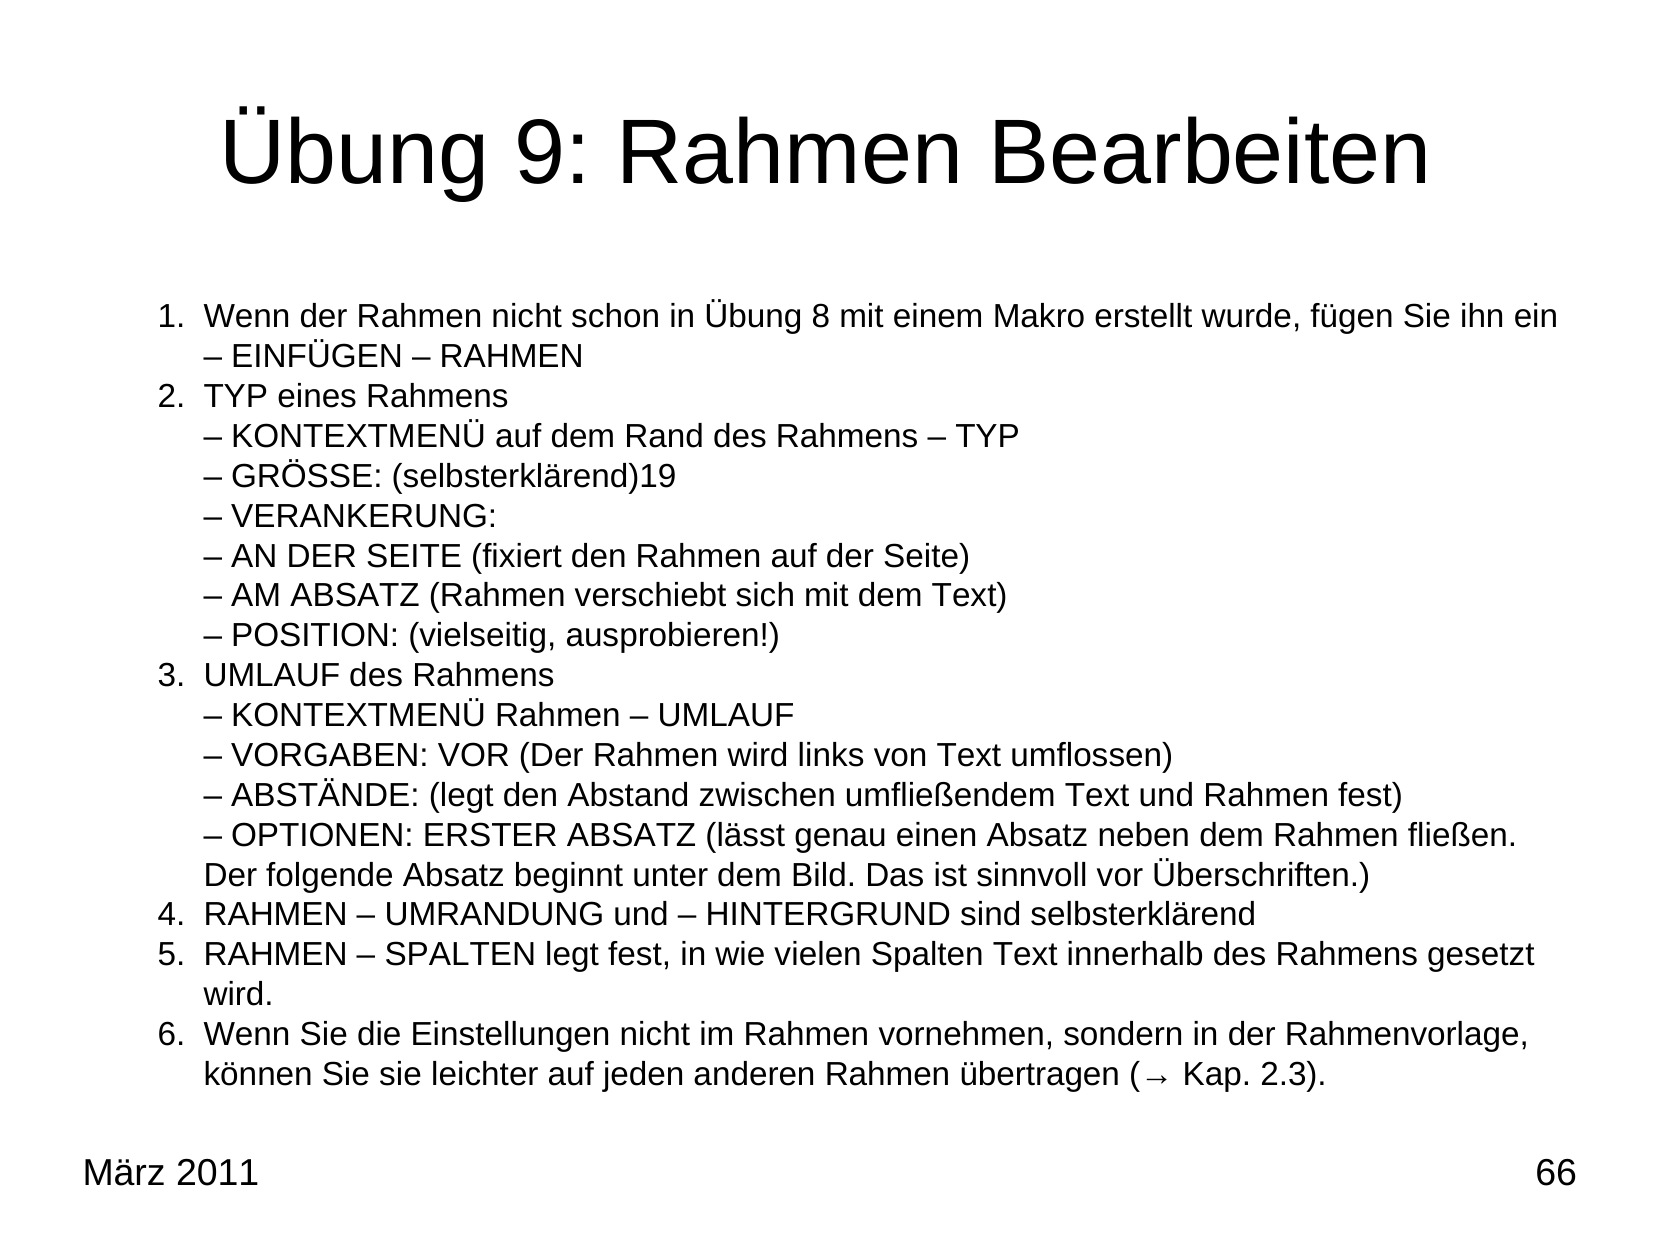

# Übung 9: Rahmen Bearbeiten
Wenn der Rahmen nicht schon in Übung 8 mit einem Makro erstellt wurde, fügen Sie ihn ein
– EINFÜGEN – RAHMEN
TYP eines Rahmens
– KONTEXTMENÜ auf dem Rand des Rahmens – TYP
– GRÖSSE: (selbsterklärend)19
– VERANKERUNG:
– AN DER SEITE (fixiert den Rahmen auf der Seite)
– AM ABSATZ (Rahmen verschiebt sich mit dem Text)
– POSITION: (vielseitig, ausprobieren!)
UMLAUF des Rahmens
– KONTEXTMENÜ Rahmen – UMLAUF
– VORGABEN: VOR (Der Rahmen wird links von Text umflossen)
– ABSTÄNDE: (legt den Abstand zwischen umfließendem Text und Rahmen fest)
– OPTIONEN: ERSTER ABSATZ (lässt genau einen Absatz neben dem Rahmen fließen. Der folgende Absatz beginnt unter dem Bild. Das ist sinnvoll vor Überschriften.)
RAHMEN – UMRANDUNG und – HINTERGRUND sind selbsterklärend
RAHMEN – SPALTEN legt fest, in wie vielen Spalten Text innerhalb des Rahmens gesetzt wird.
Wenn Sie die Einstellungen nicht im Rahmen vornehmen, sondern in der Rahmenvorlage, können Sie sie leichter auf jeden anderen Rahmen übertragen (→ Kap. 2.3).
März 2011
66